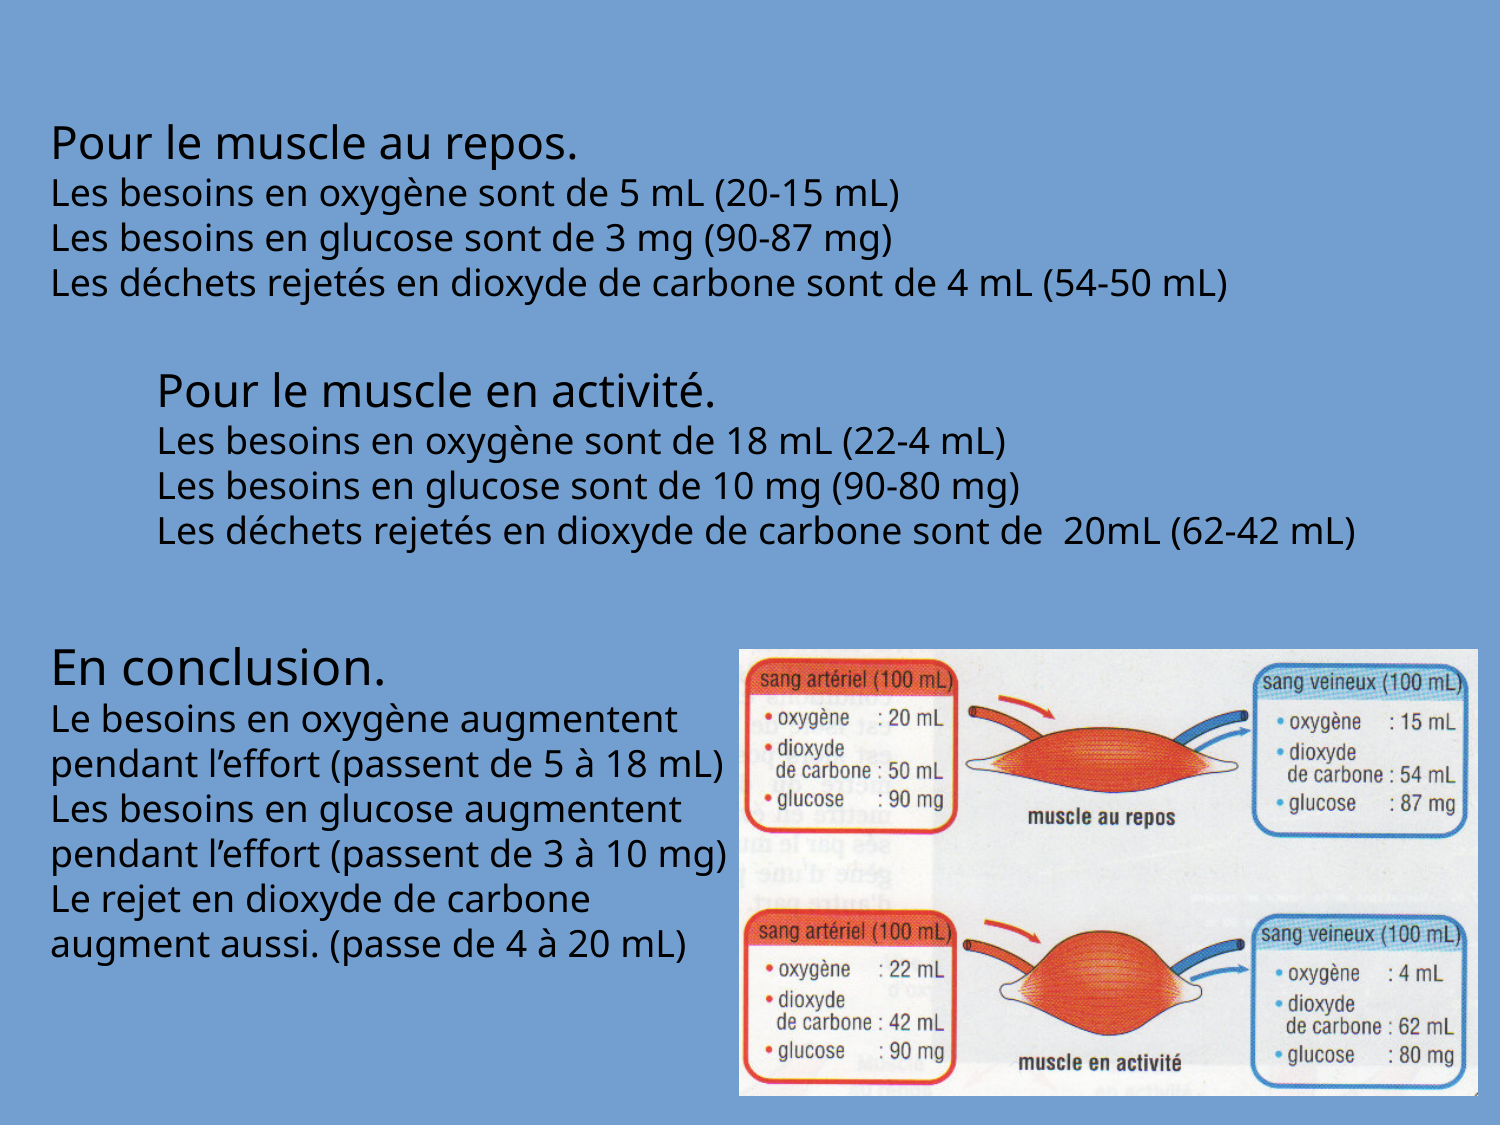

Pour le muscle au repos.
Les besoins en oxygène sont de 5 mL (20-15 mL)
Les besoins en glucose sont de 3 mg (90-87 mg)
Les déchets rejetés en dioxyde de carbone sont de 4 mL (54-50 mL)
Pour le muscle en activité.
Les besoins en oxygène sont de 18 mL (22-4 mL)
Les besoins en glucose sont de 10 mg (90-80 mg)
Les déchets rejetés en dioxyde de carbone sont de 20mL (62-42 mL)
En conclusion.
Le besoins en oxygène augmentent pendant l’effort (passent de 5 à 18 mL)
Les besoins en glucose augmentent pendant l’effort (passent de 3 à 10 mg)
Le rejet en dioxyde de carbone augment aussi. (passe de 4 à 20 mL)